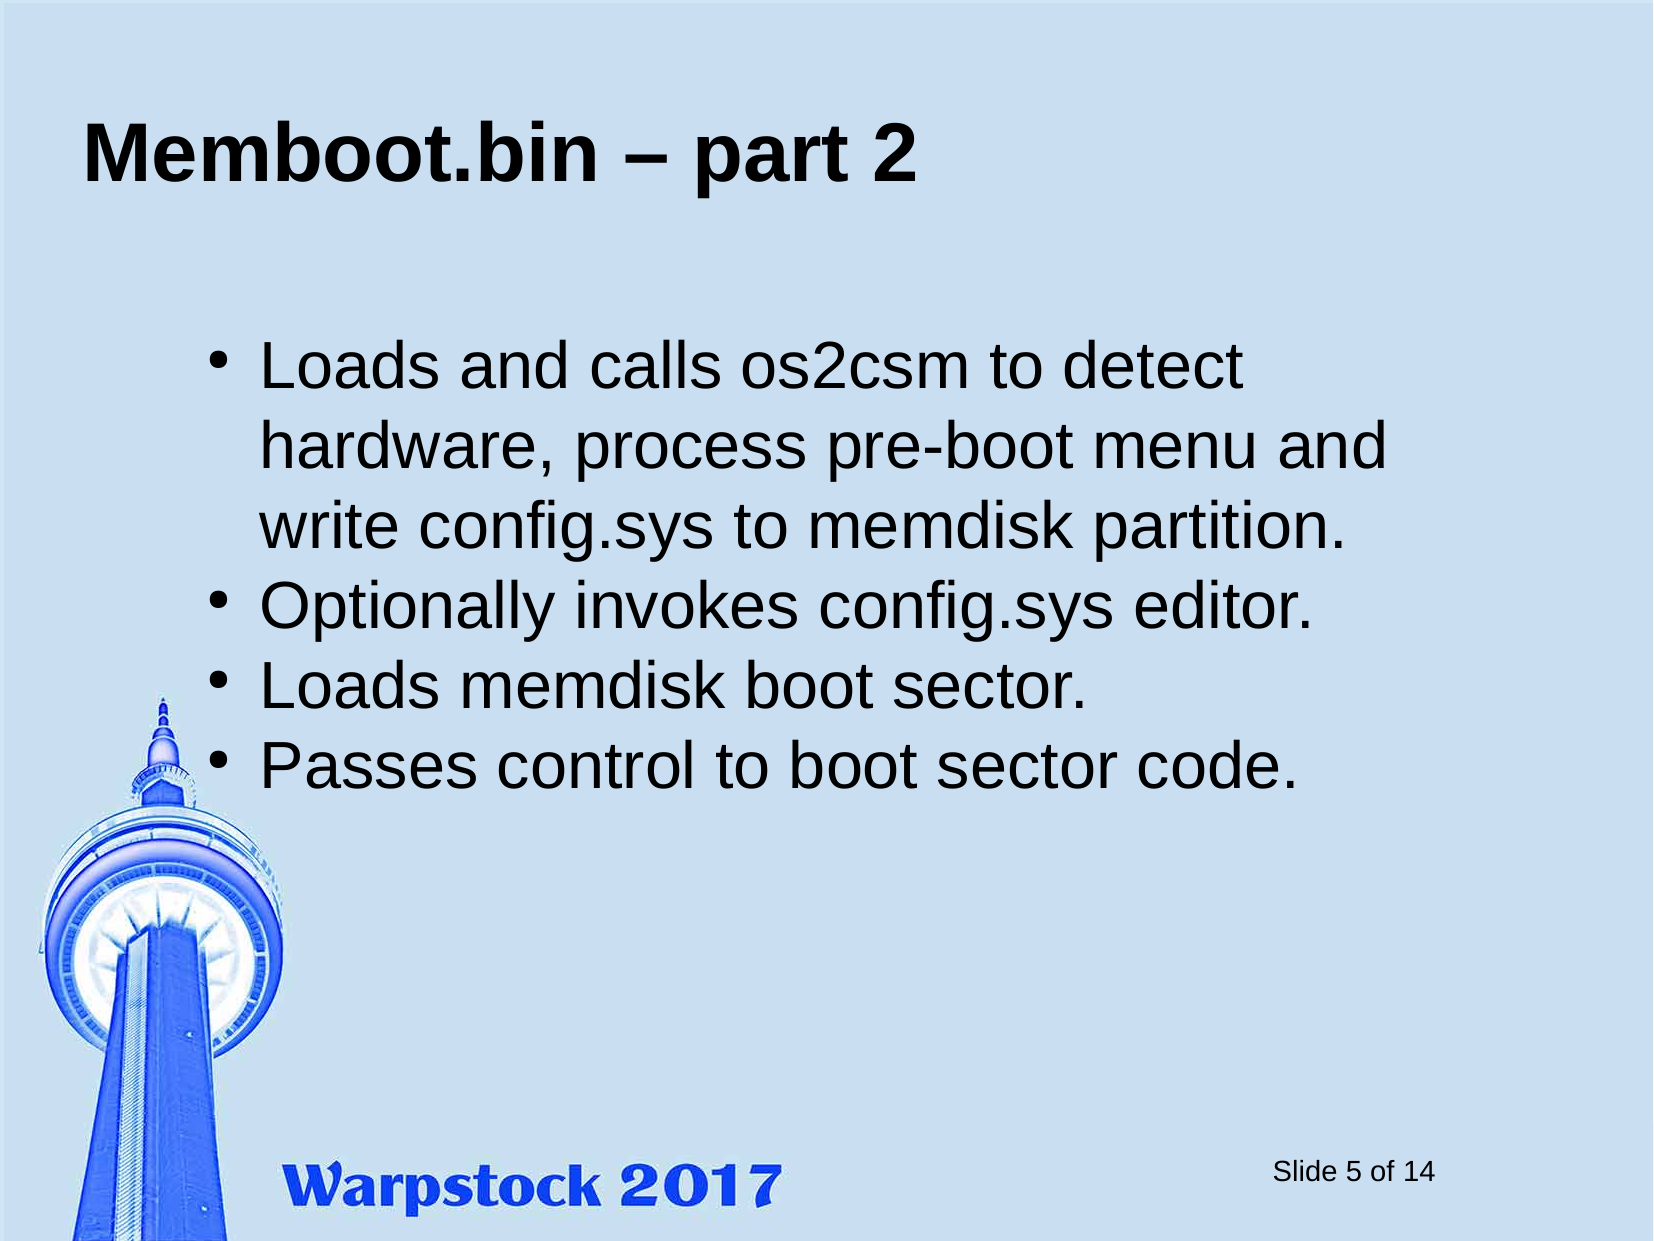

# Memboot.bin – part 2
Loads and calls os2csm to detect hardware, process pre-boot menu and write config.sys to memdisk partition.
Optionally invokes config.sys editor.
Loads memdisk boot sector.
Passes control to boot sector code.